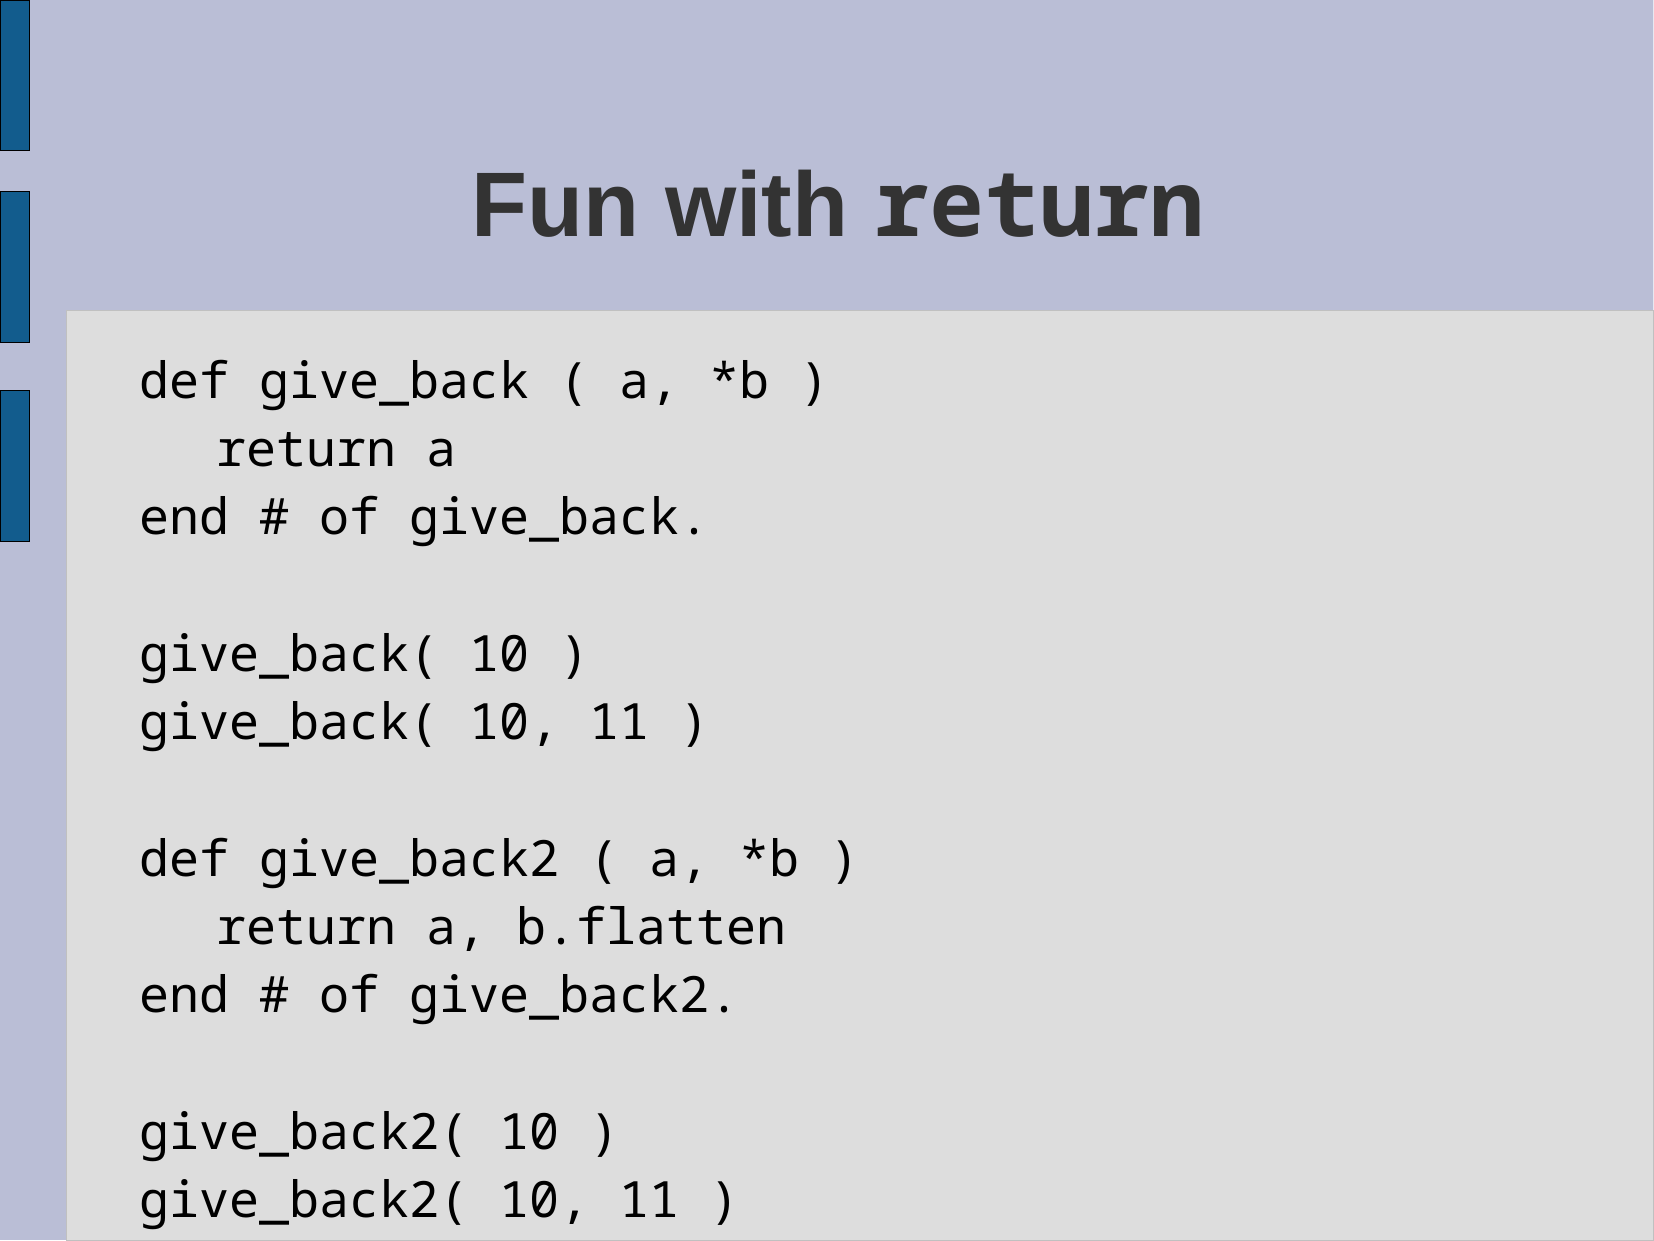

Fun with return
#
def give_back ( a, *b )
return a
end # of give_back.
give_back( 10 )
give_back( 10, 11 )
def give_back2 ( a, *b )
return a, b.flatten
end # of give_back2.
give_back2( 10 )
give_back2( 10, 11 )
give_back2( 10, 11, 12, 13 )
first, rest = give_back2( 1, 2, 3, 4, 5 )